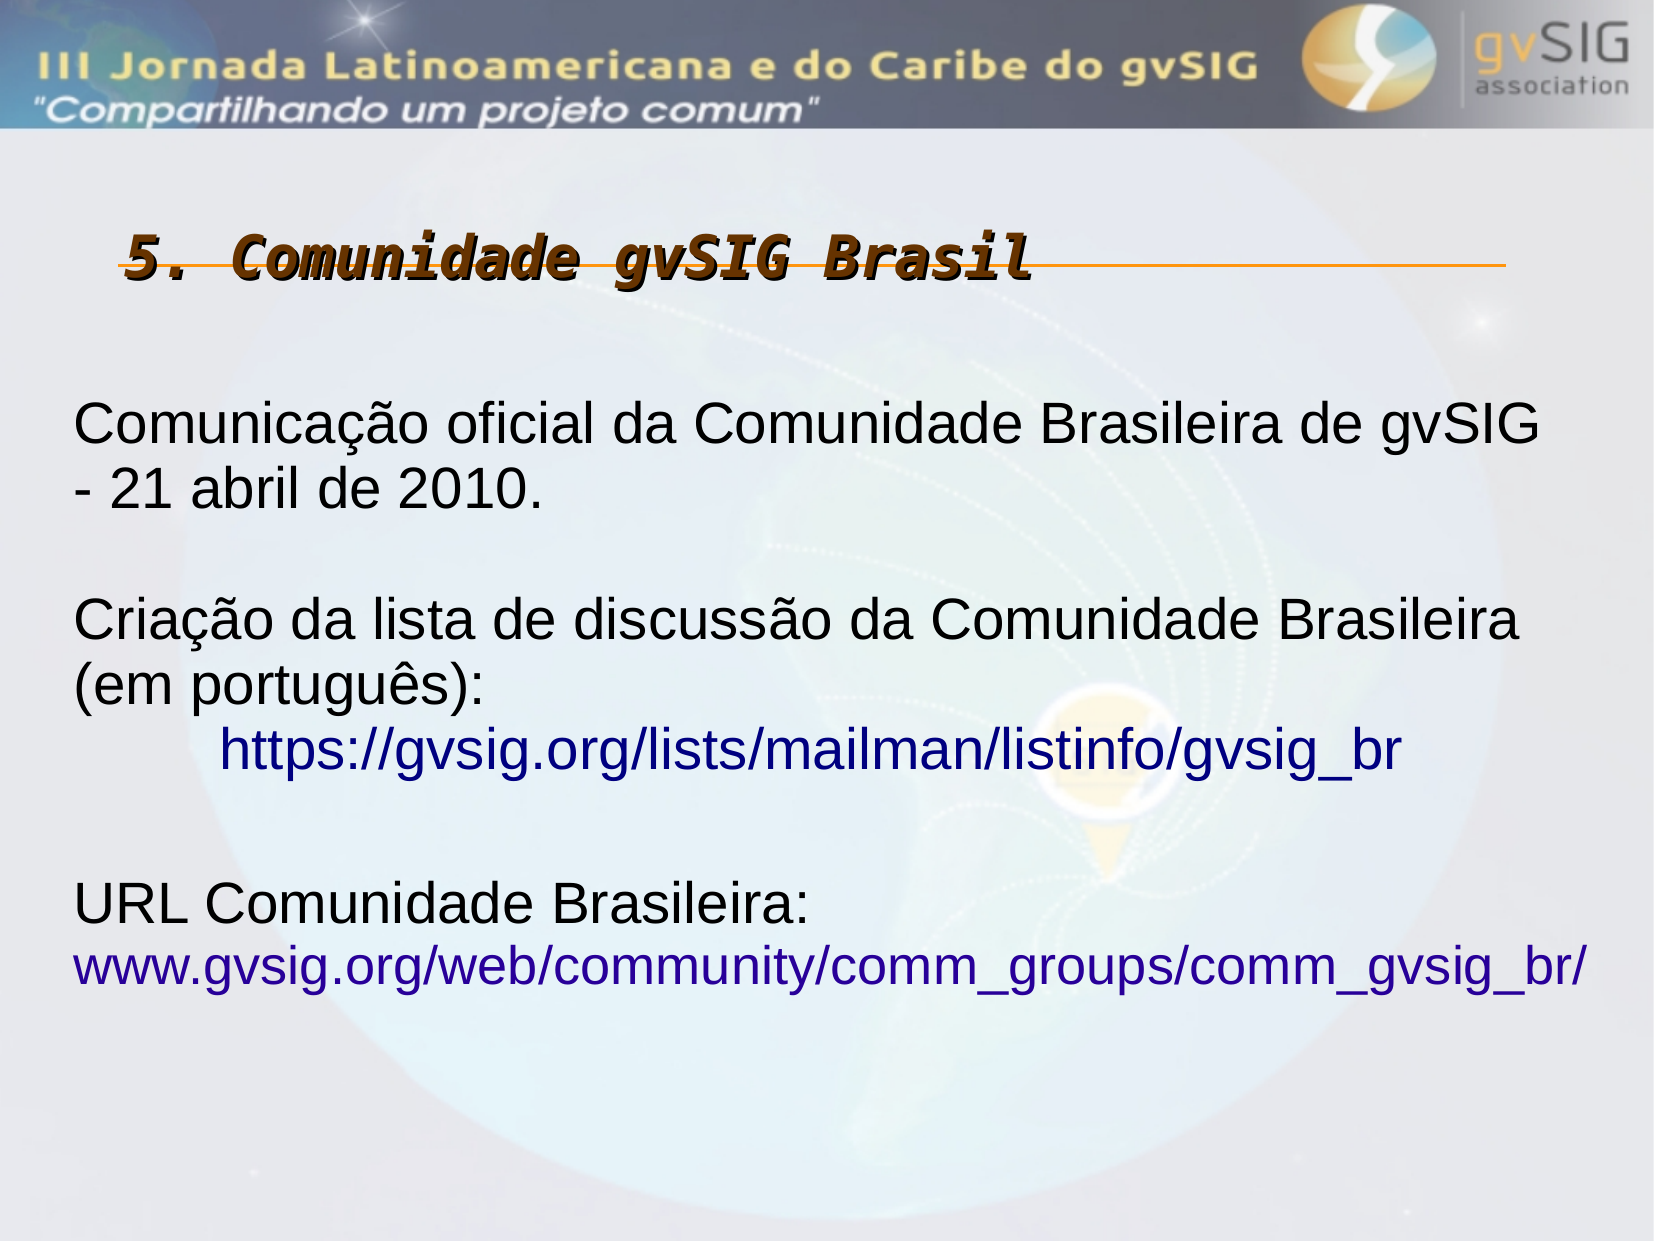

5. Comunidade gvSIG Brasil
Comunicação oficial da Comunidade Brasileira de gvSIG - 21 abril de 2010.
Criação da lista de discussão da Comunidade Brasileira (em português):
https://gvsig.org/lists/mailman/listinfo/gvsig_br
URL Comunidade Brasileira:
www.gvsig.org/web/community/comm_groups/comm_gvsig_br/